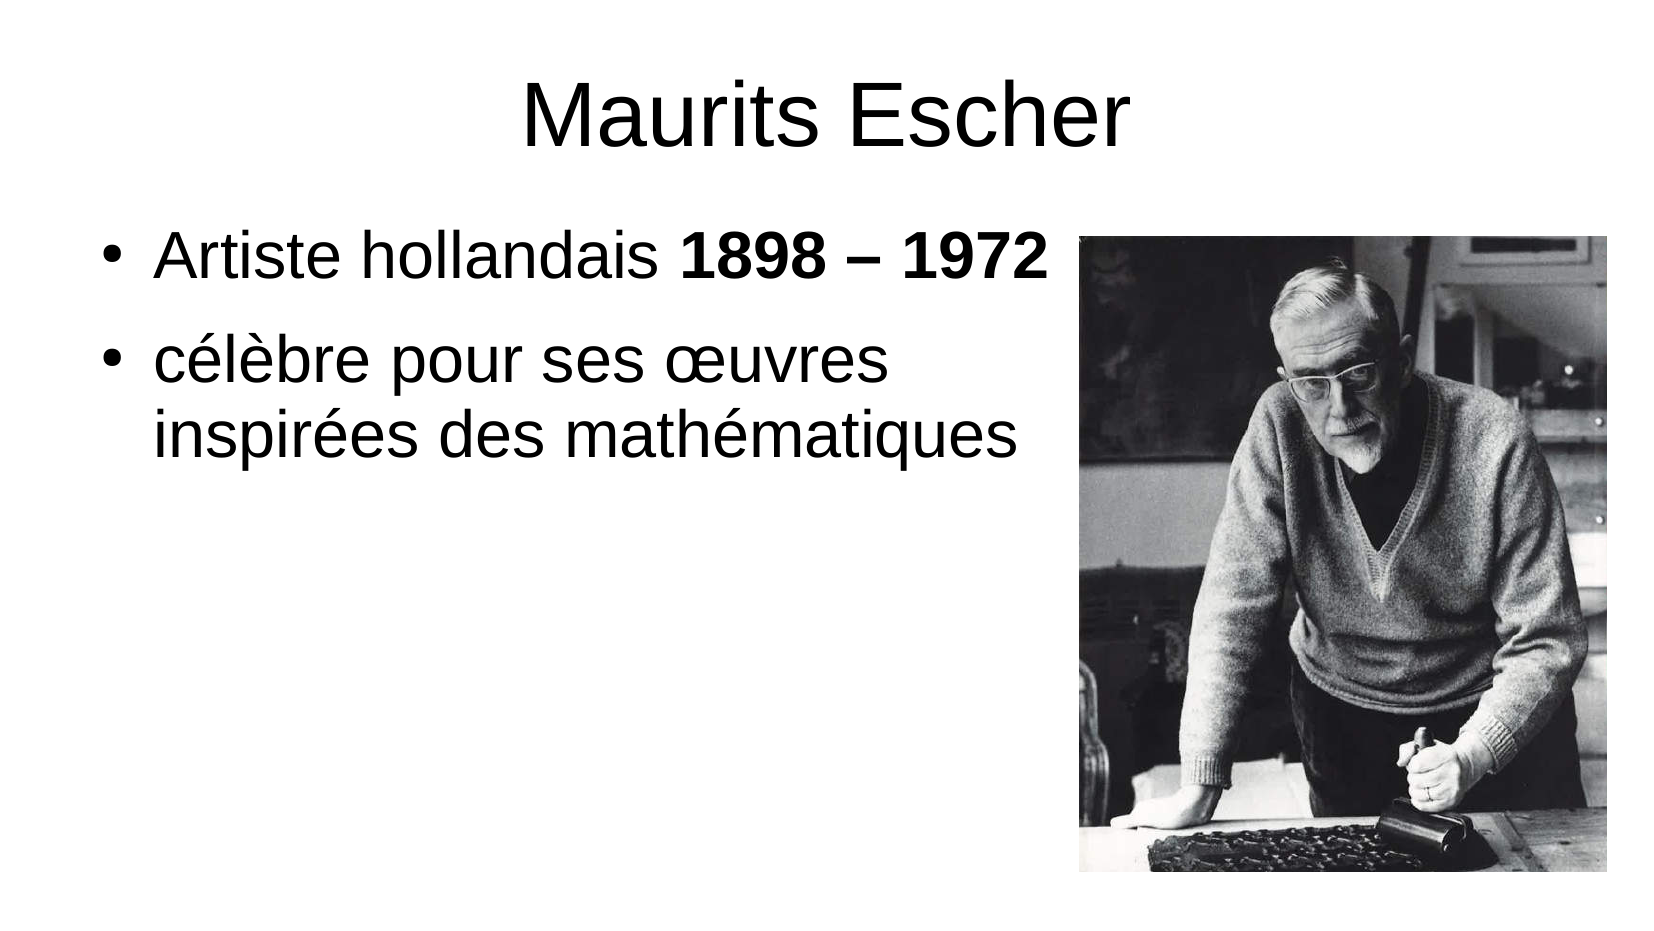

# Maurits Escher
Artiste hollandais 1898 – 1972
célèbre pour ses œuvres
inspirées des mathématiques